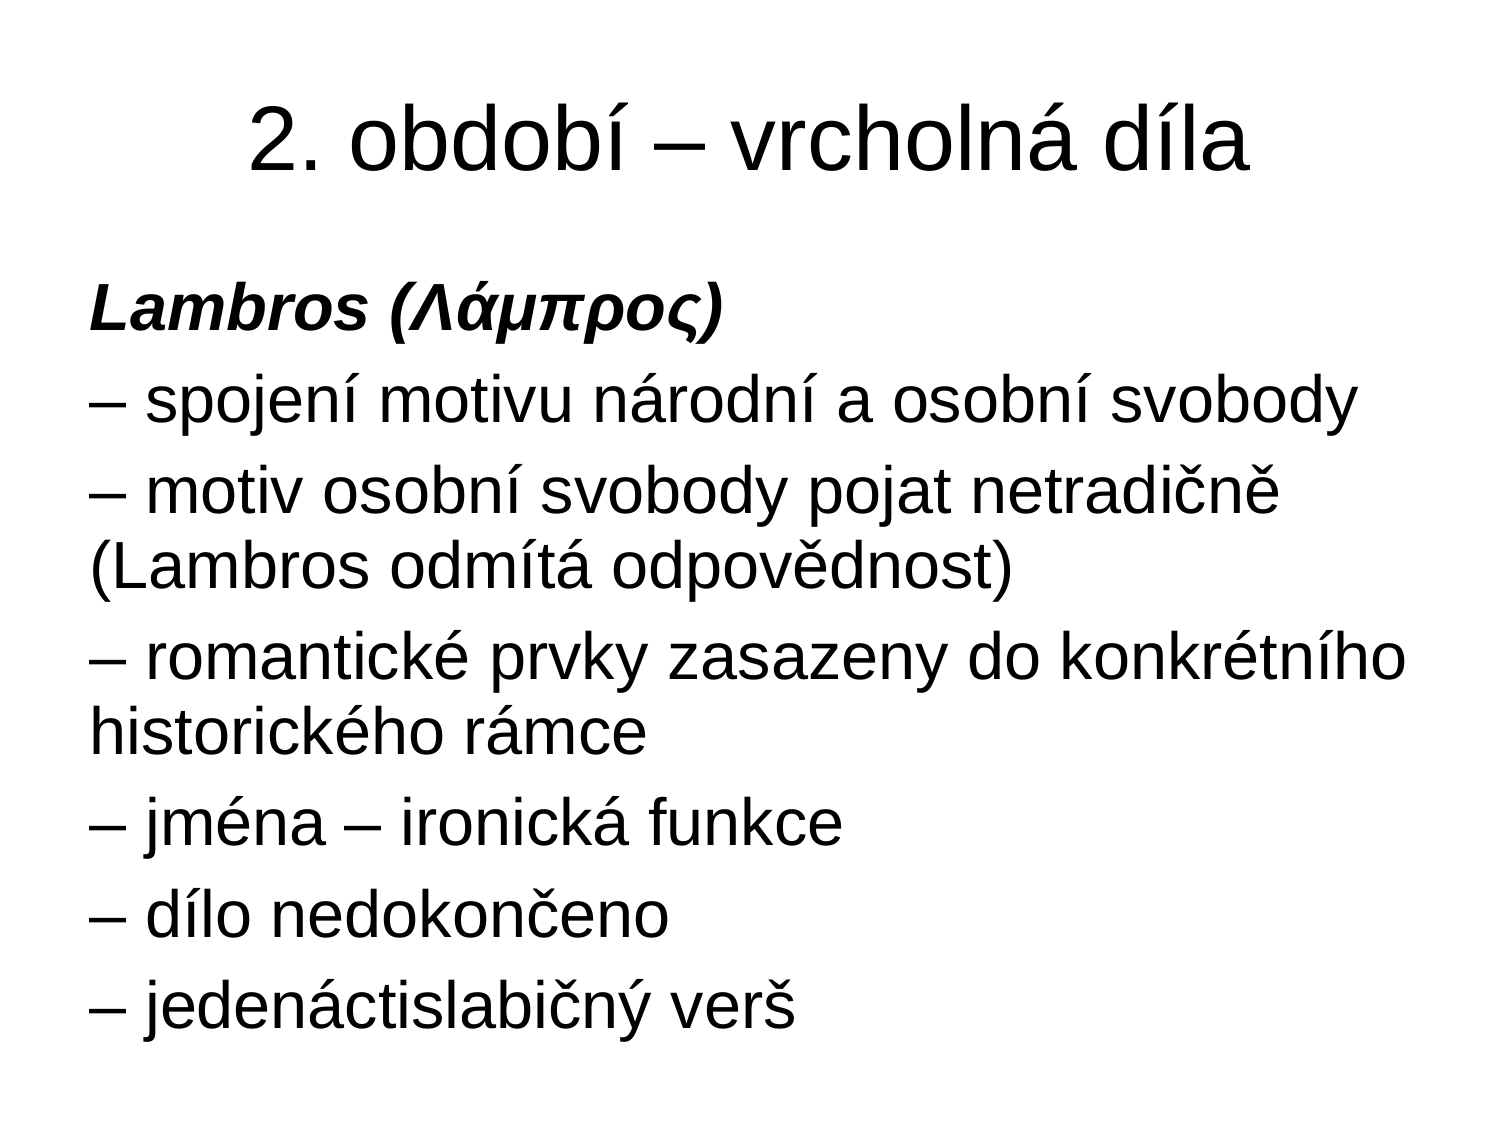

# 2. období – vrcholná díla
Lambros (Λάμπρος)
– spojení motivu národní a osobní svobody
– motiv osobní svobody pojat netradičně (Lambros odmítá odpovědnost)
– romantické prvky zasazeny do konkrétního historického rámce
– jména – ironická funkce
– dílo nedokončeno
– jedenáctislabičný verš